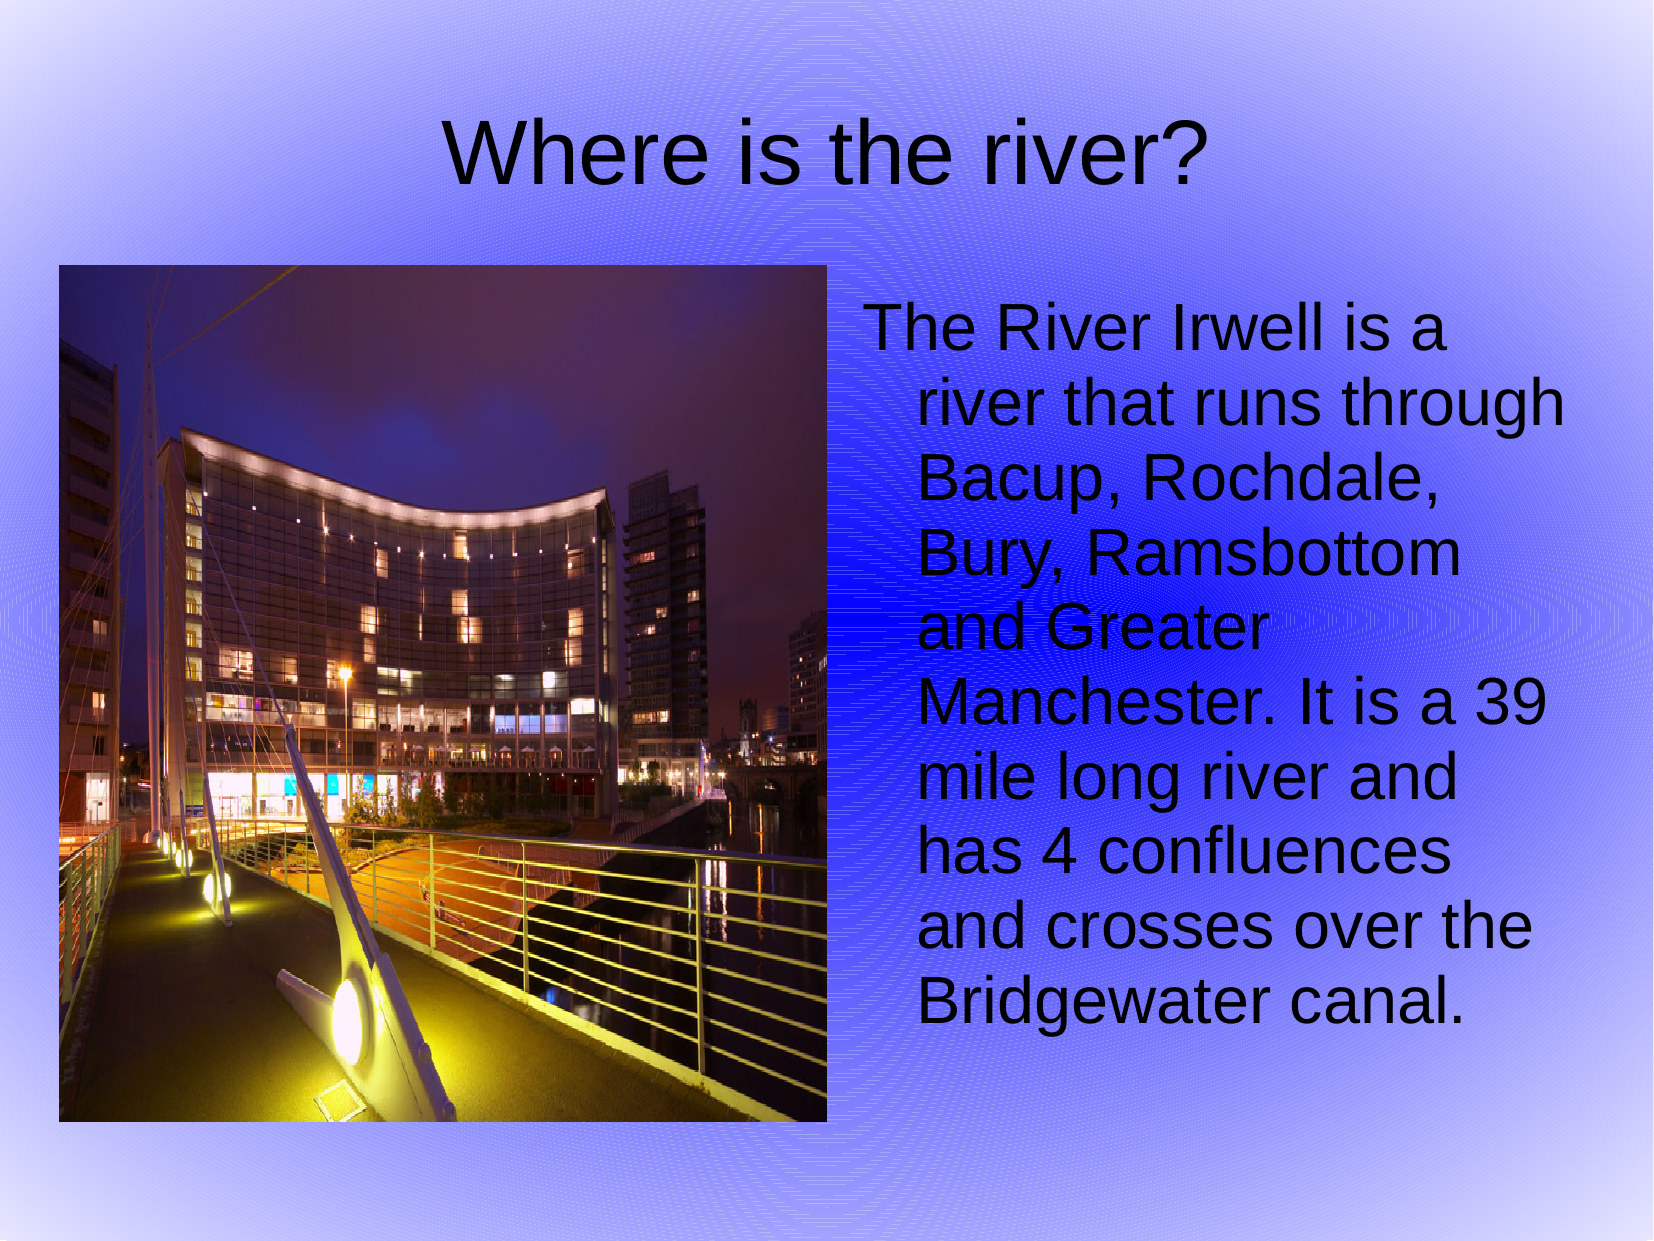

# Where is the river?
The River Irwell is a river that runs through Bacup, Rochdale, Bury, Ramsbottom and Greater Manchester. It is a 39 mile long river and has 4 confluences and crosses over the Bridgewater canal.